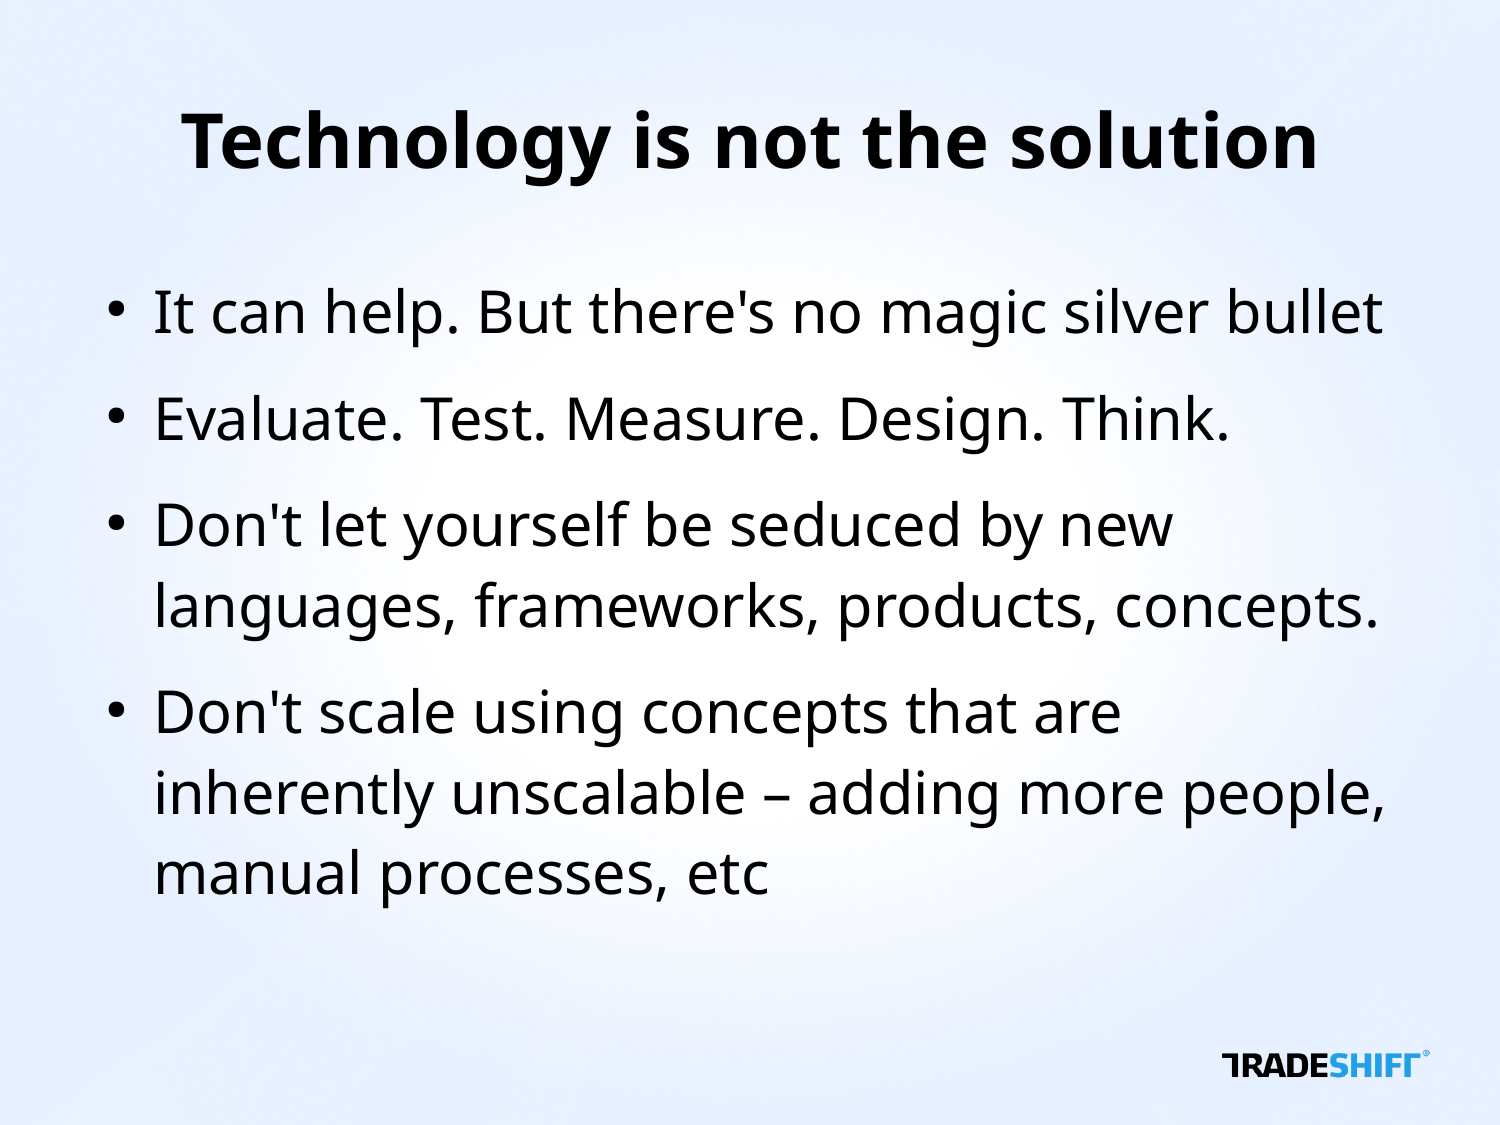

# Technology is not the solution
It can help. But there's no magic silver bullet
Evaluate. Test. Measure. Design. Think.
Don't let yourself be seduced by new languages, frameworks, products, concepts.
Don't scale using concepts that are inherently unscalable – adding more people, manual processes, etc